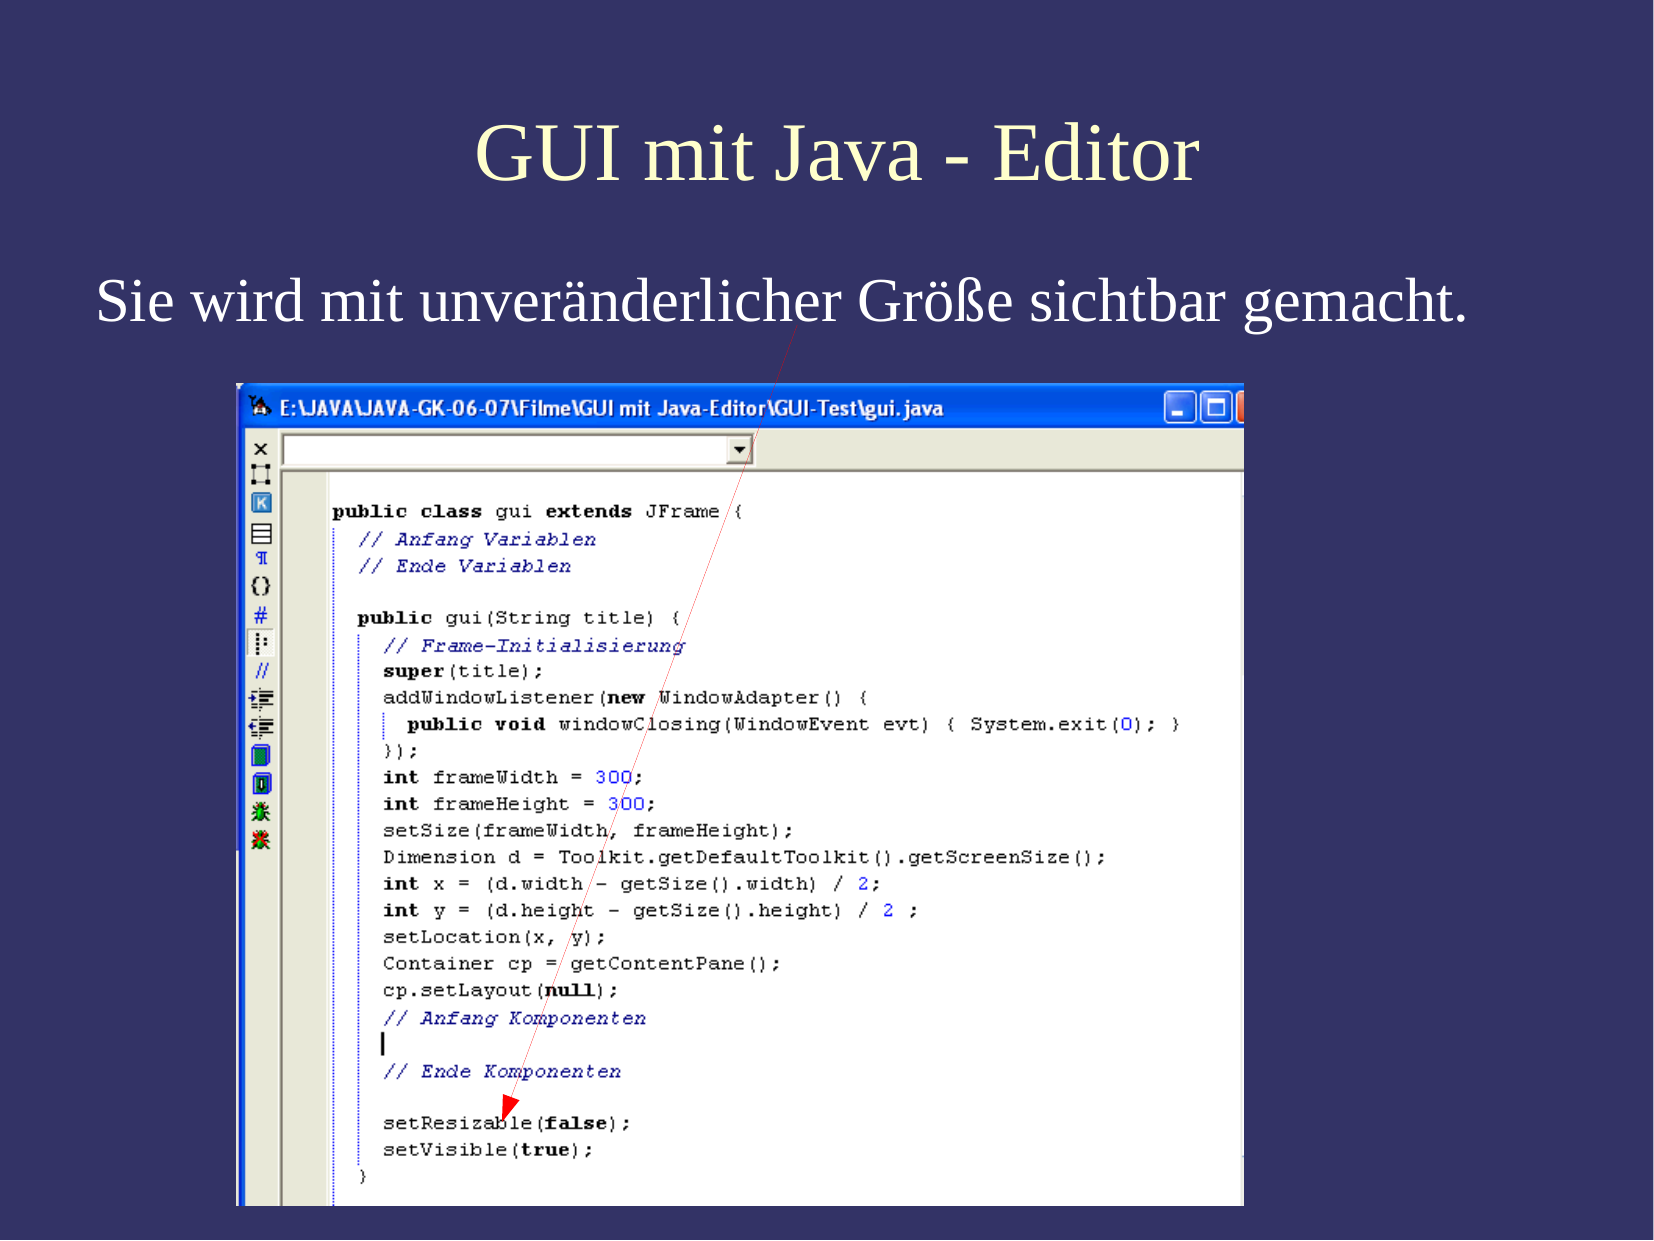

# GUI mit Java - Editor
Sie wird mit unveränderlicher Größe sichtbar gemacht.